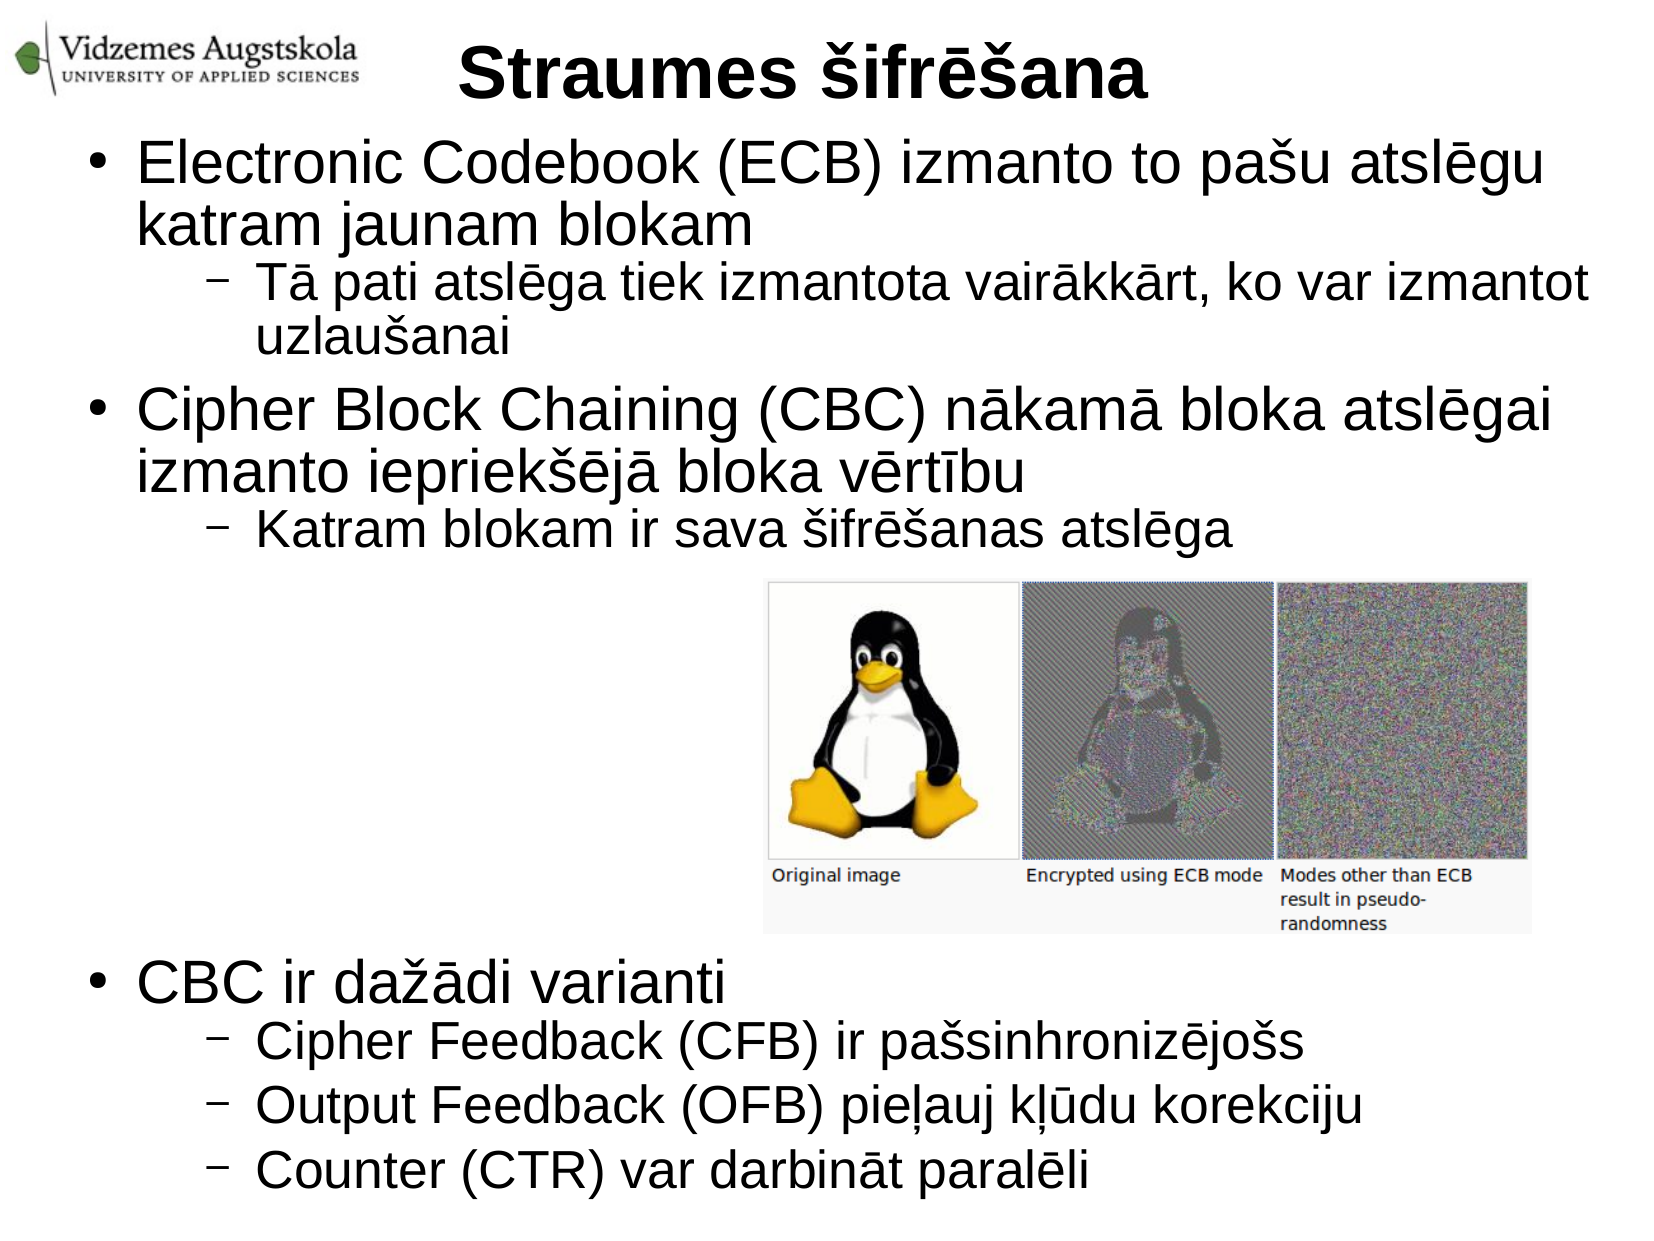

# Straumes šifrēšana
Electronic Codebook (ECB) izmanto to pašu atslēgu katram jaunam blokam
Tā pati atslēga tiek izmantota vairākkārt, ko var izmantot uzlaušanai
Cipher Block Chaining (CBC) nākamā bloka atslēgai izmanto iepriekšējā bloka vērtību
Katram blokam ir sava šifrēšanas atslēga
CBC ir dažādi varianti
Cipher Feedback (CFB) ir pašsinhronizējošs
Output Feedback (OFB) pieļauj kļūdu korekciju
Counter (CTR) var darbināt paralēli